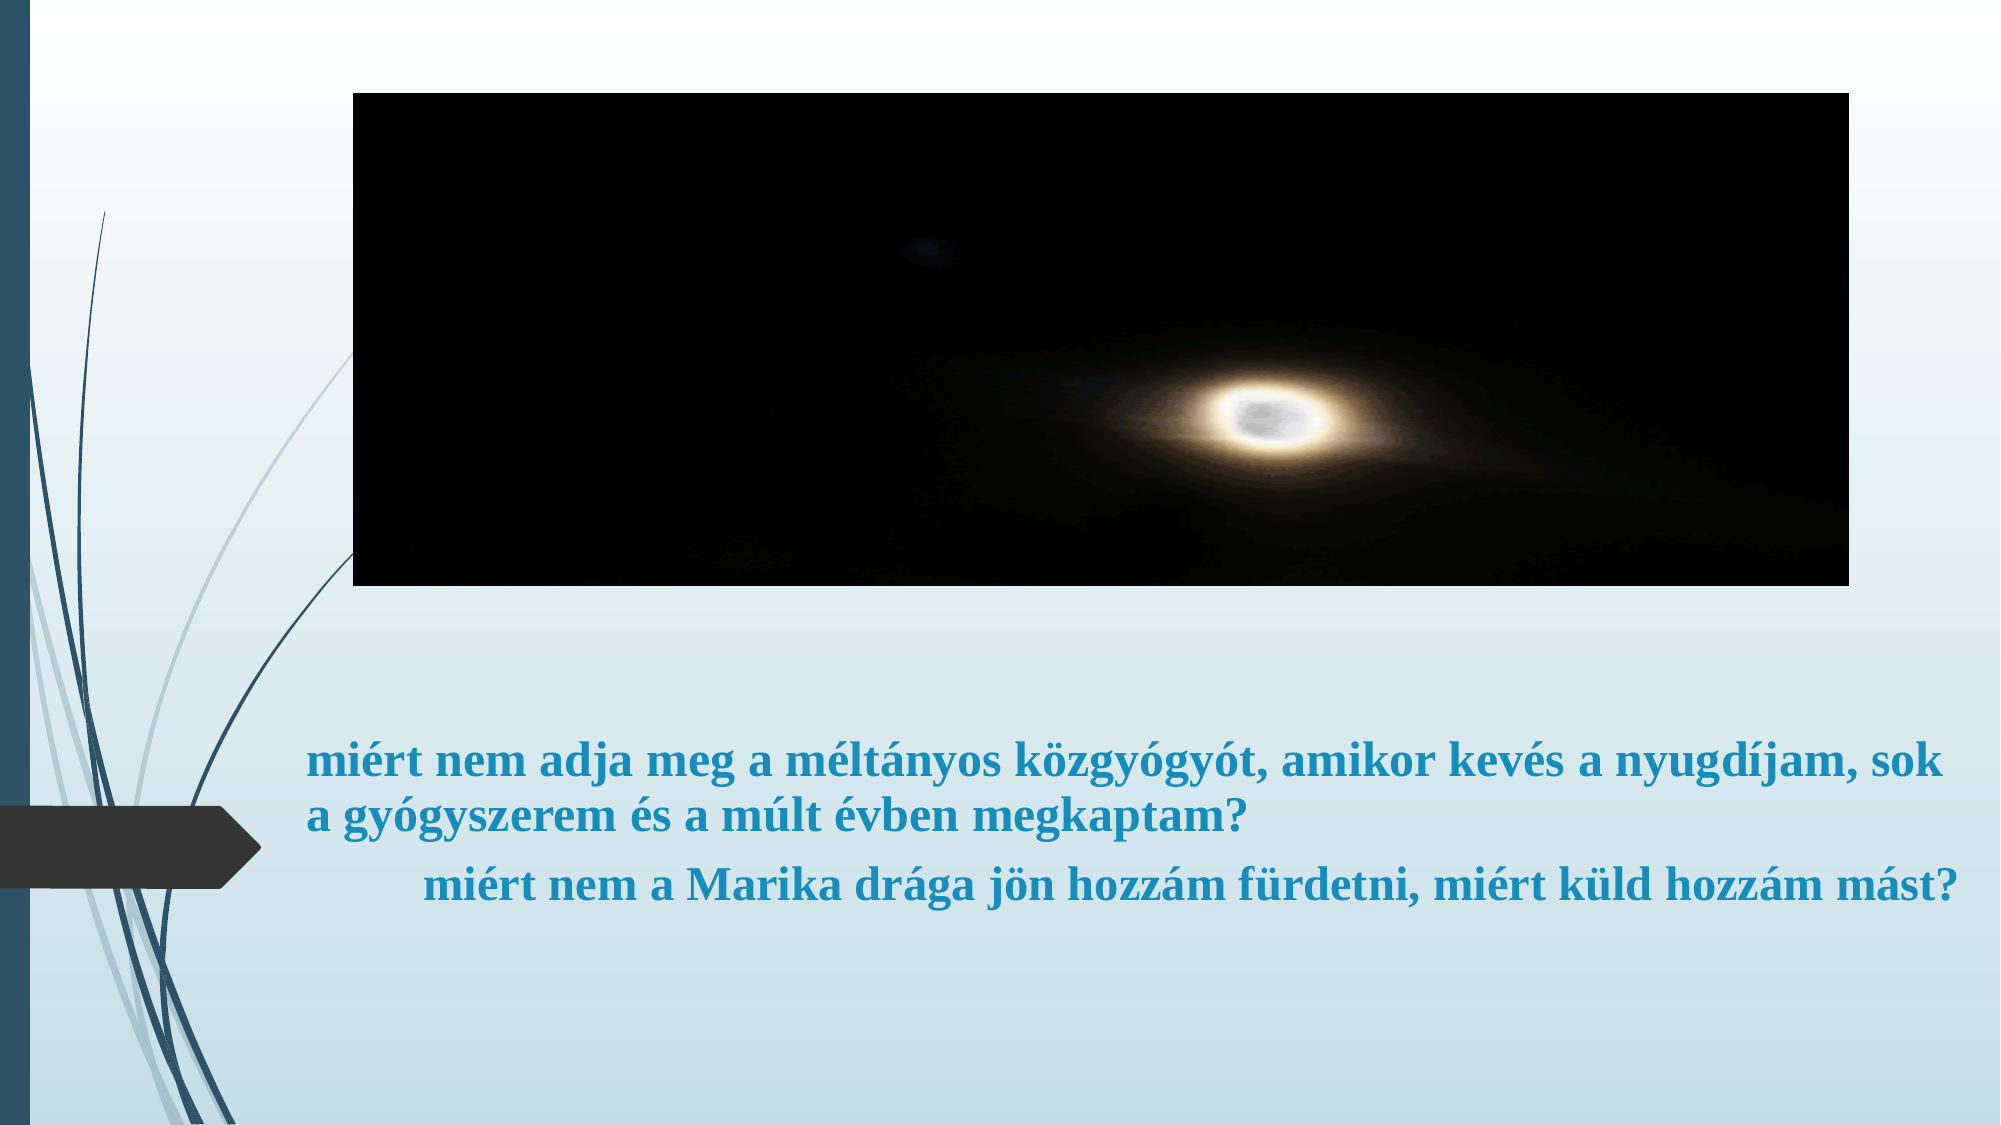

#
miért nem adja meg a méltányos közgyógyót, amikor kevés a nyugdíjam, sok a gyógyszerem és a múlt évben megkaptam?
miért nem a Marika drága jön hozzám fürdetni, miért küld hozzám mást?